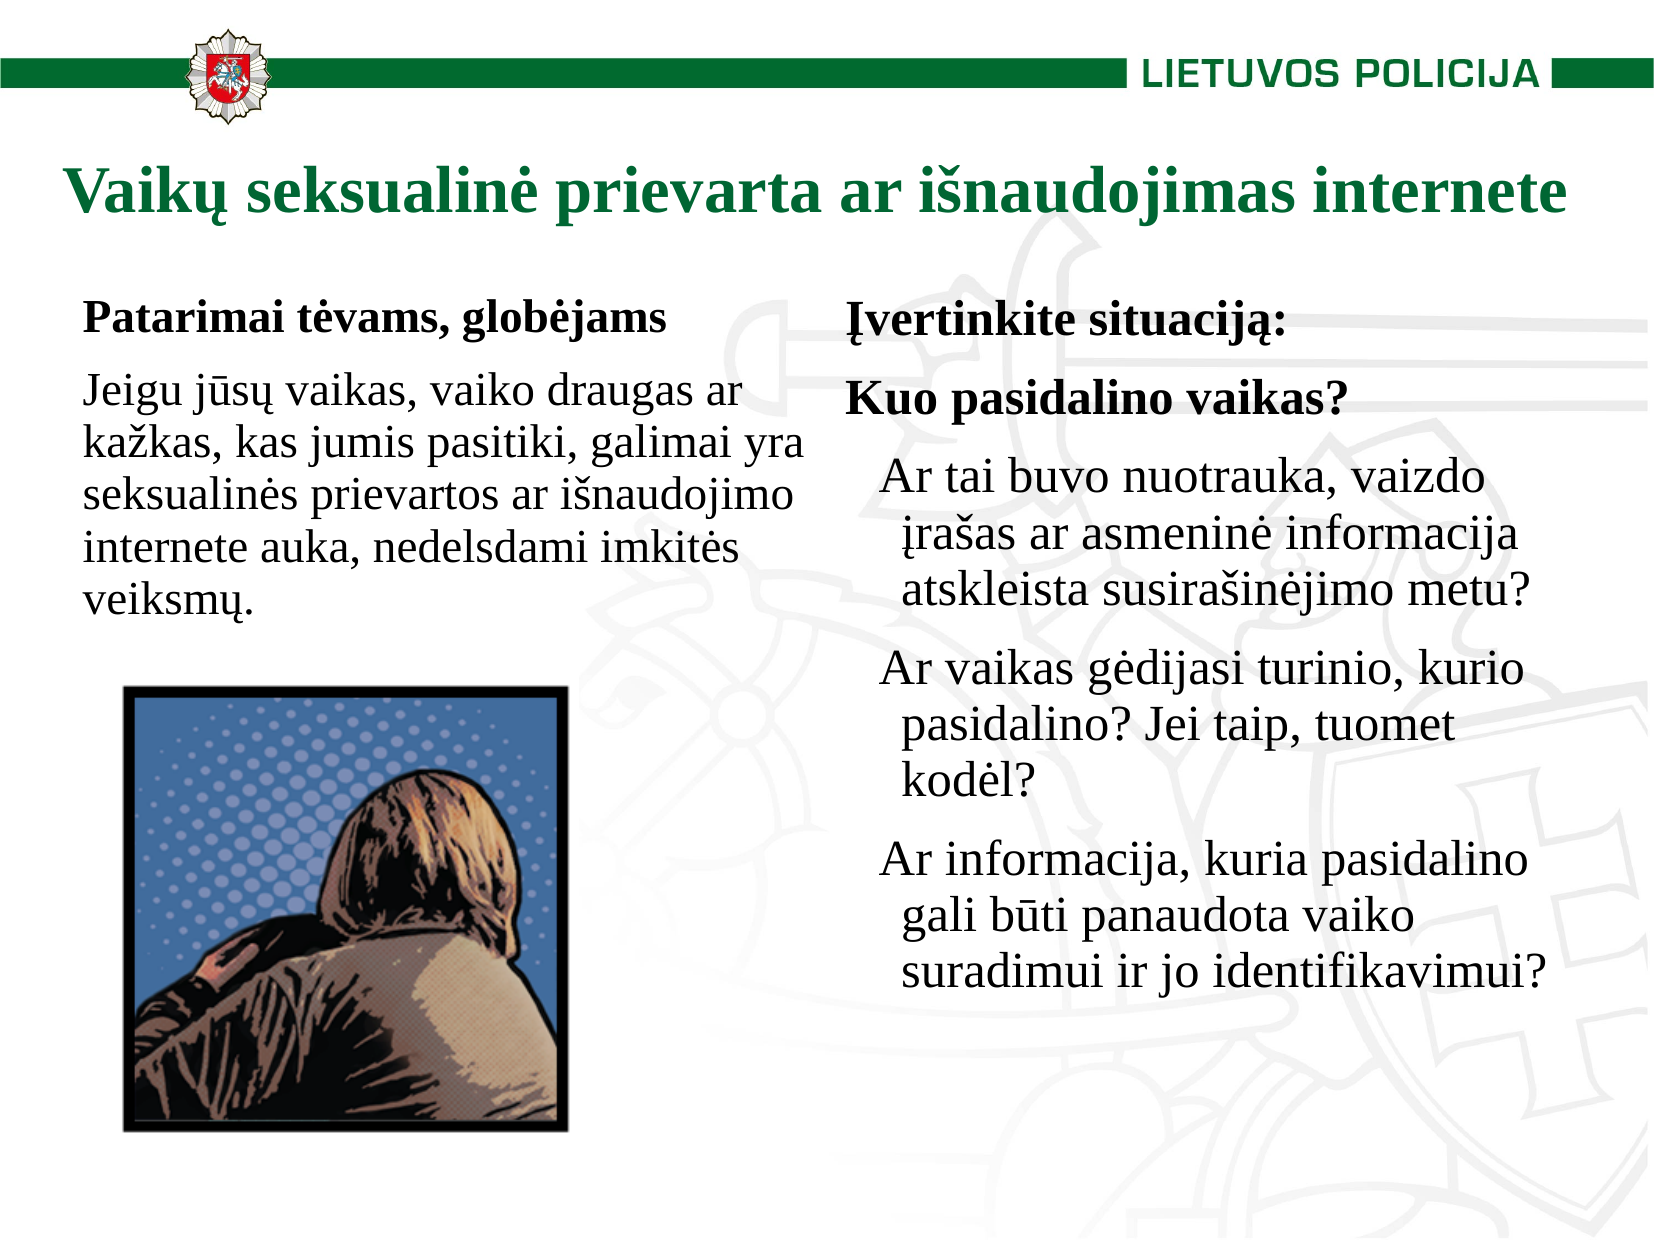

# Vaikų seksualinė prievarta ar išnaudojimas internete
Patarimai tėvams, globėjams
Jeigu jūsų vaikas, vaiko draugas ar kažkas, kas jumis pasitiki, galimai yra seksualinės prievartos ar išnaudojimo internete auka, nedelsdami imkitės veiksmų.
Įvertinkite situaciją:
Kuo pasidalino vaikas?
Ar tai buvo nuotrauka, vaizdo įrašas ar asmeninė informacija atskleista susirašinėjimo metu?
Ar vaikas gėdijasi turinio, kurio pasidalino? Jei taip, tuomet kodėl?
Ar informacija, kuria pasidalino gali būti panaudota vaiko suradimui ir jo identifikavimui?